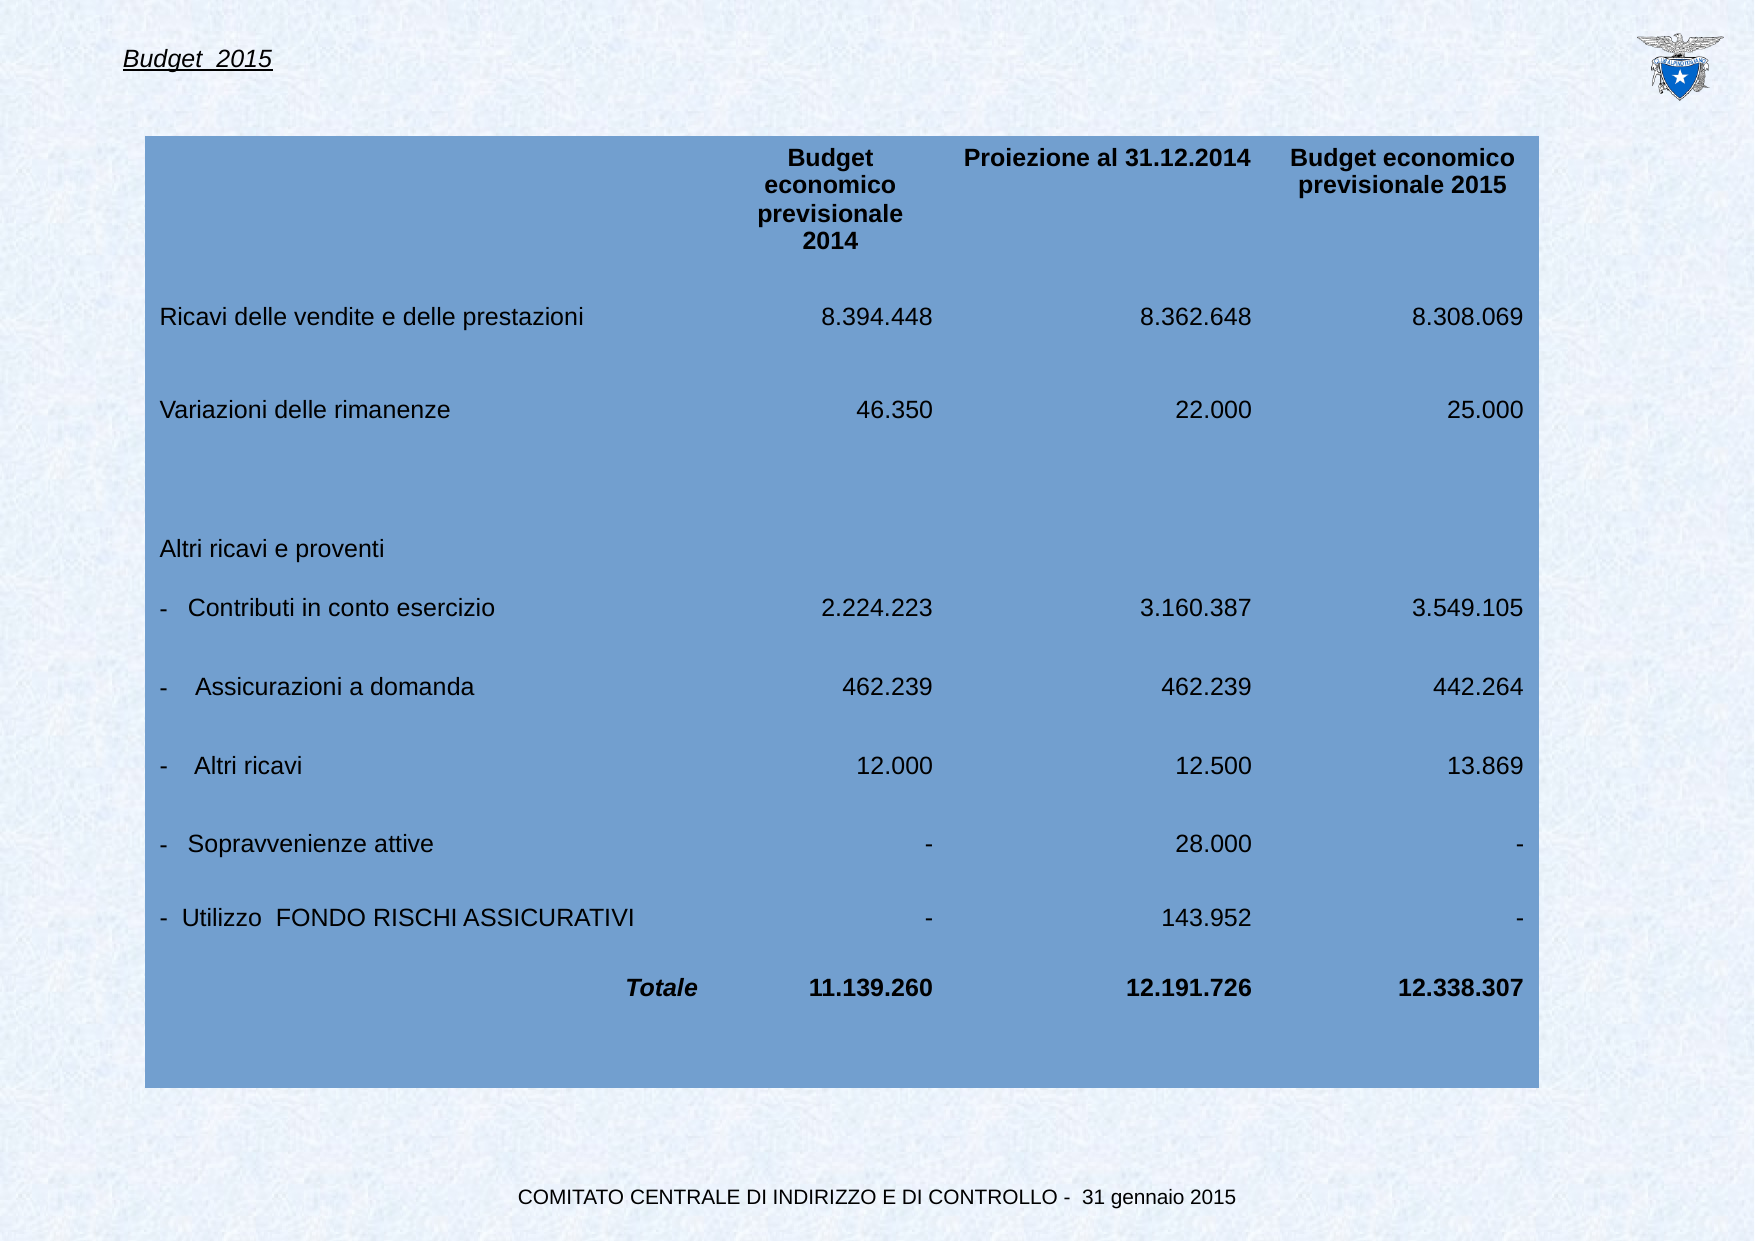

Budget 2015
| | Budget economico previsionale 2014 | Proiezione al 31.12.2014 | Budget economico previsionale 2015 |
| --- | --- | --- | --- |
| Ricavi delle vendite e delle prestazioni | 8.394.448 | 8.362.648 | 8.308.069 |
| Variazioni delle rimanenze | 46.350 | 22.000 | 25.000 |
| Altri ricavi e proventi | | | |
| Contributi in conto esercizio | 2.224.223 | 3.160.387 | 3.549.105 |
| Assicurazioni a domanda | 462.239 | 462.239 | 442.264 |
| - Altri ricavi | 12.000 | 12.500 | 13.869 |
| Sopravvenienze attive | - | 28.000 | - |
| - Utilizzo FONDO RISCHI ASSICURATIVI | - | 143.952 | - |
| Totale | 11.139.260 | 12.191.726 | 12.338.307 |
VALORE DELLA PRODUZIONE
COMITATO CENTRALE DI INDIRIZZO E DI CONTROLLO - 31 gennaio 2015